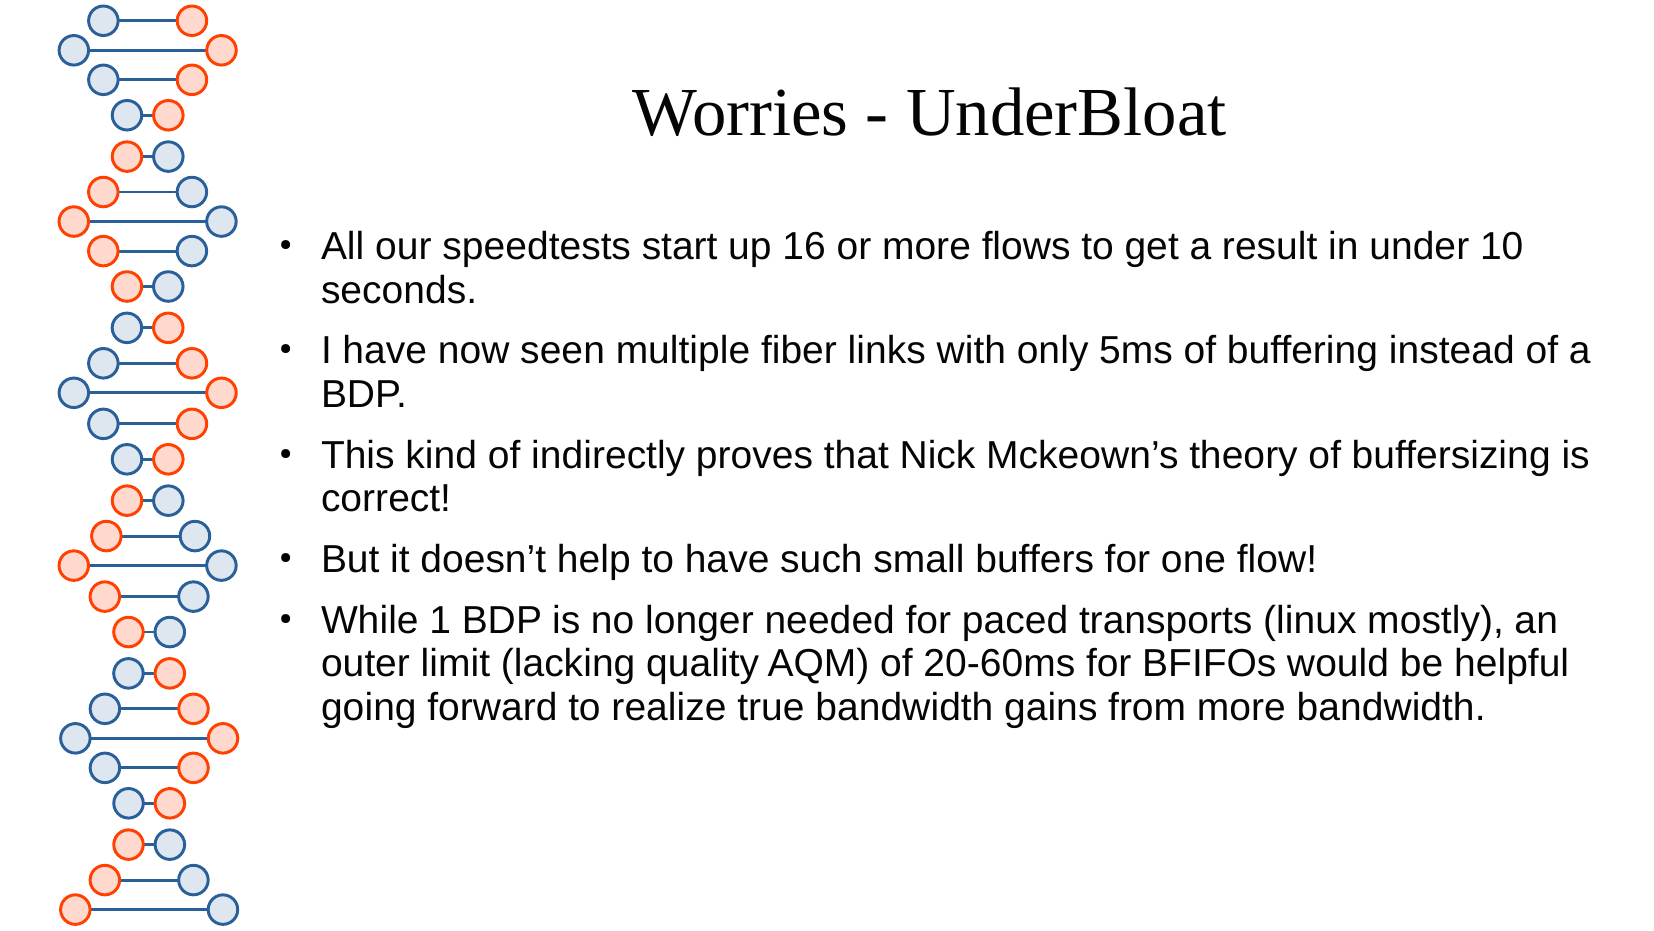

# Worries - UnderBloat
All our speedtests start up 16 or more flows to get a result in under 10 seconds.
I have now seen multiple fiber links with only 5ms of buffering instead of a BDP.
This kind of indirectly proves that Nick Mckeown’s theory of buffersizing is correct!
But it doesn’t help to have such small buffers for one flow!
While 1 BDP is no longer needed for paced transports (linux mostly), an outer limit (lacking quality AQM) of 20-60ms for BFIFOs would be helpful going forward to realize true bandwidth gains from more bandwidth.